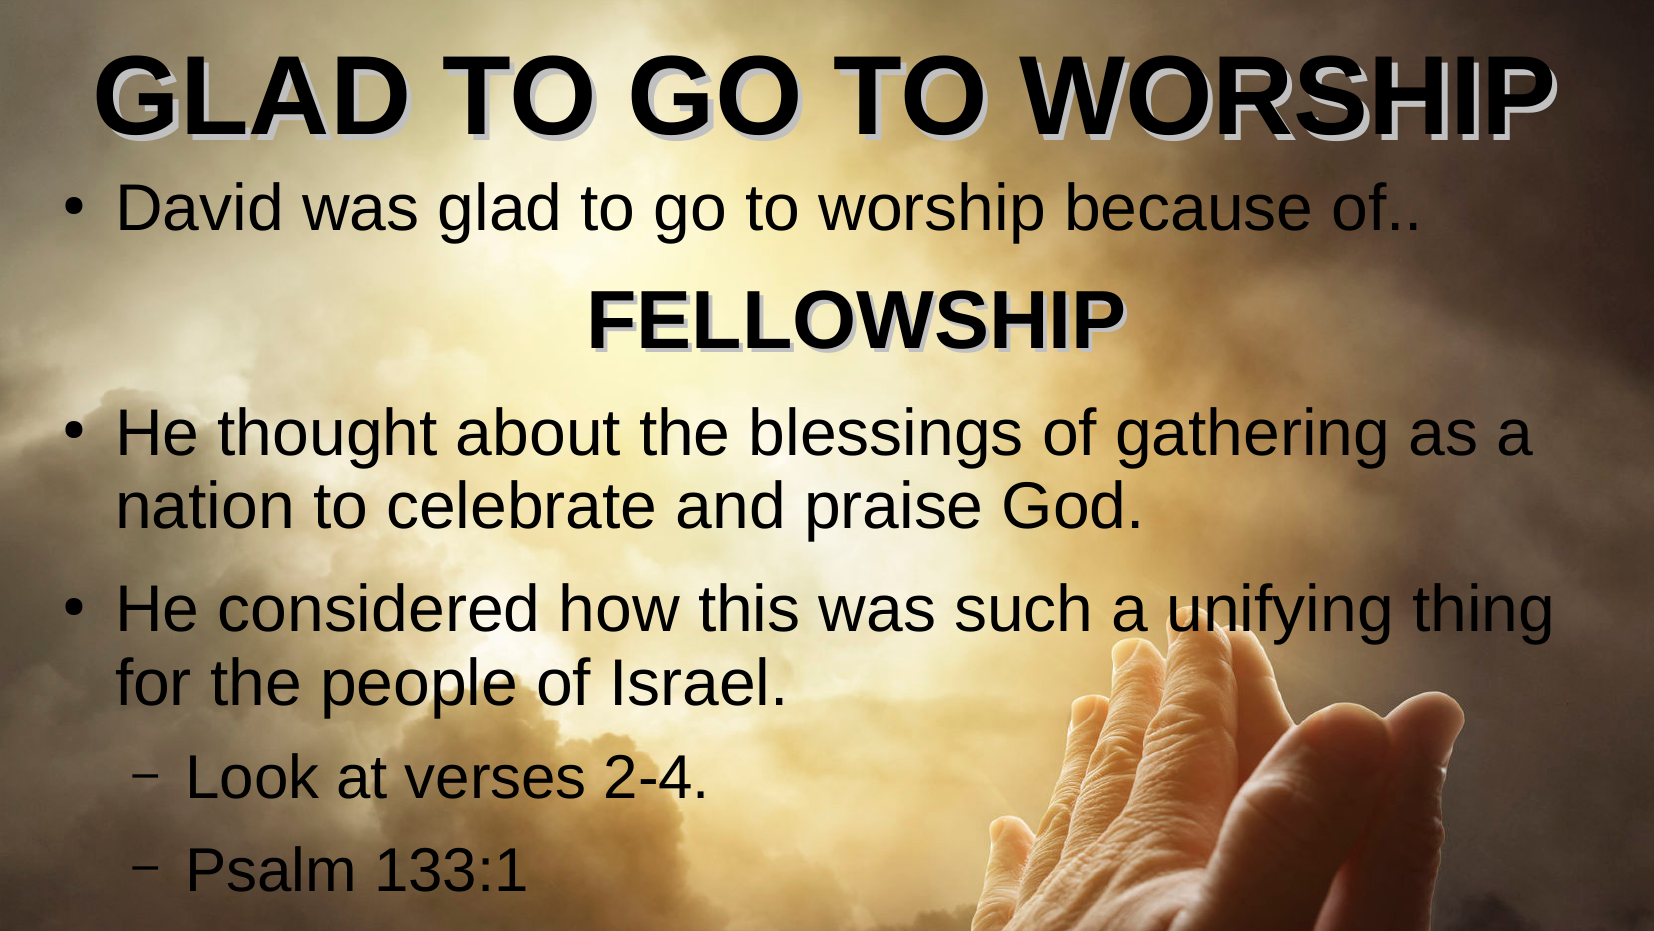

# GLAD TO GO TO WORSHIP
David was glad to go to worship because of..
FELLOWSHIP
He thought about the blessings of gathering as a nation to celebrate and praise God.
He considered how this was such a unifying thing for the people of Israel.
Look at verses 2-4.
Psalm 133:1